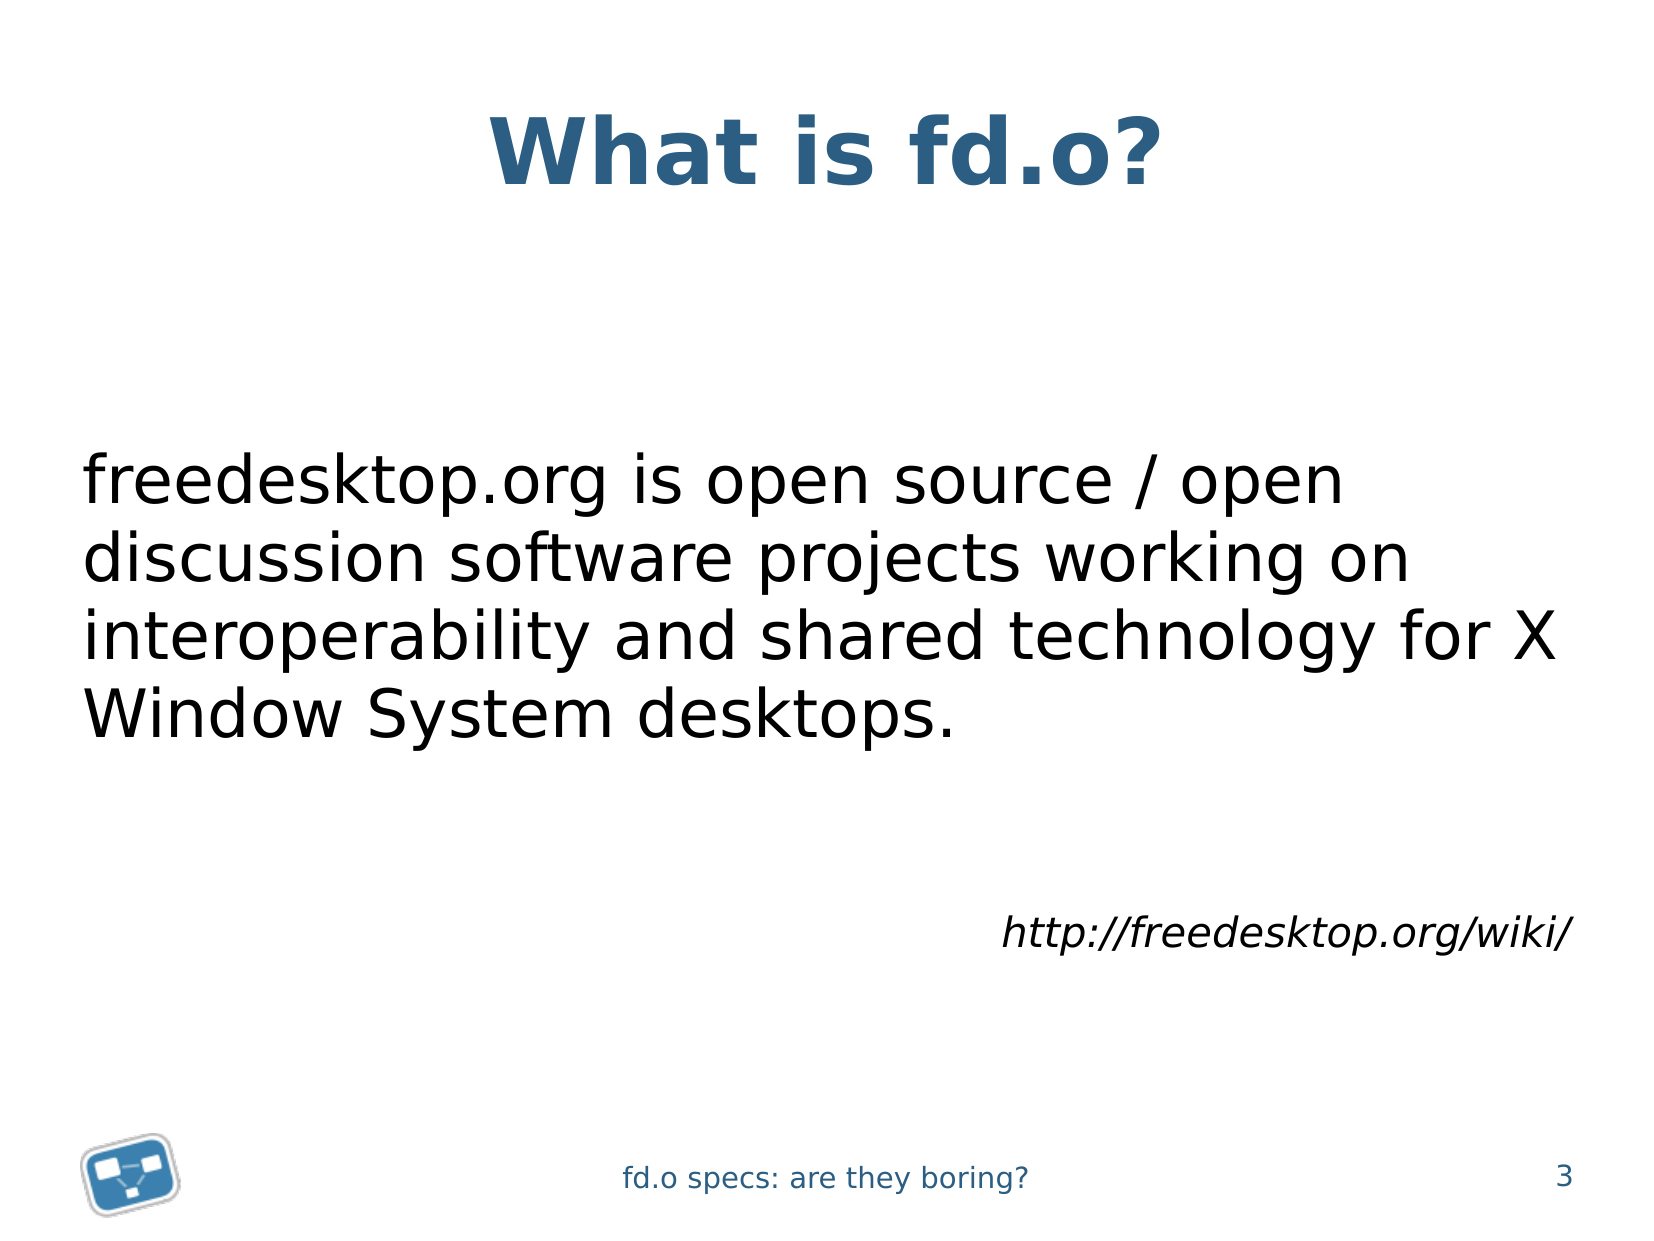

# What is fd.o?
freedesktop.org is open source / open discussion software projects working on interoperability and shared technology for X Window System desktops.
http://freedesktop.org/wiki/